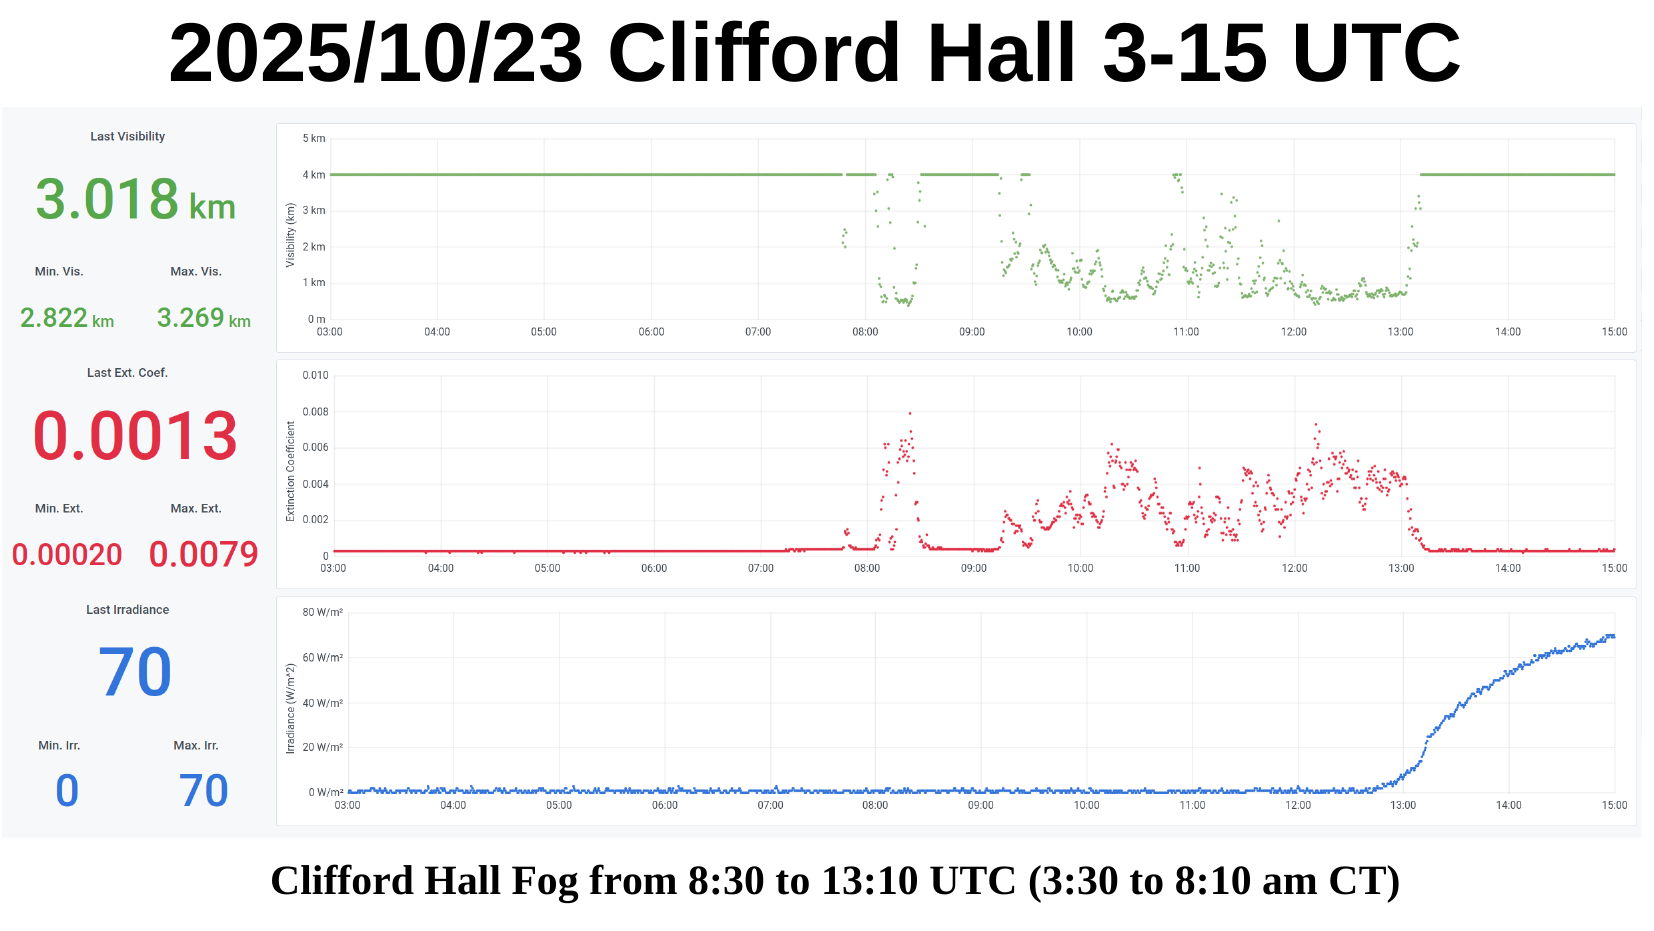

2025/10/23 Clifford Hall 3-15 UTC
Clifford Hall Fog from 8:30 to 13:10 UTC (3:30 to 8:10 am CT)